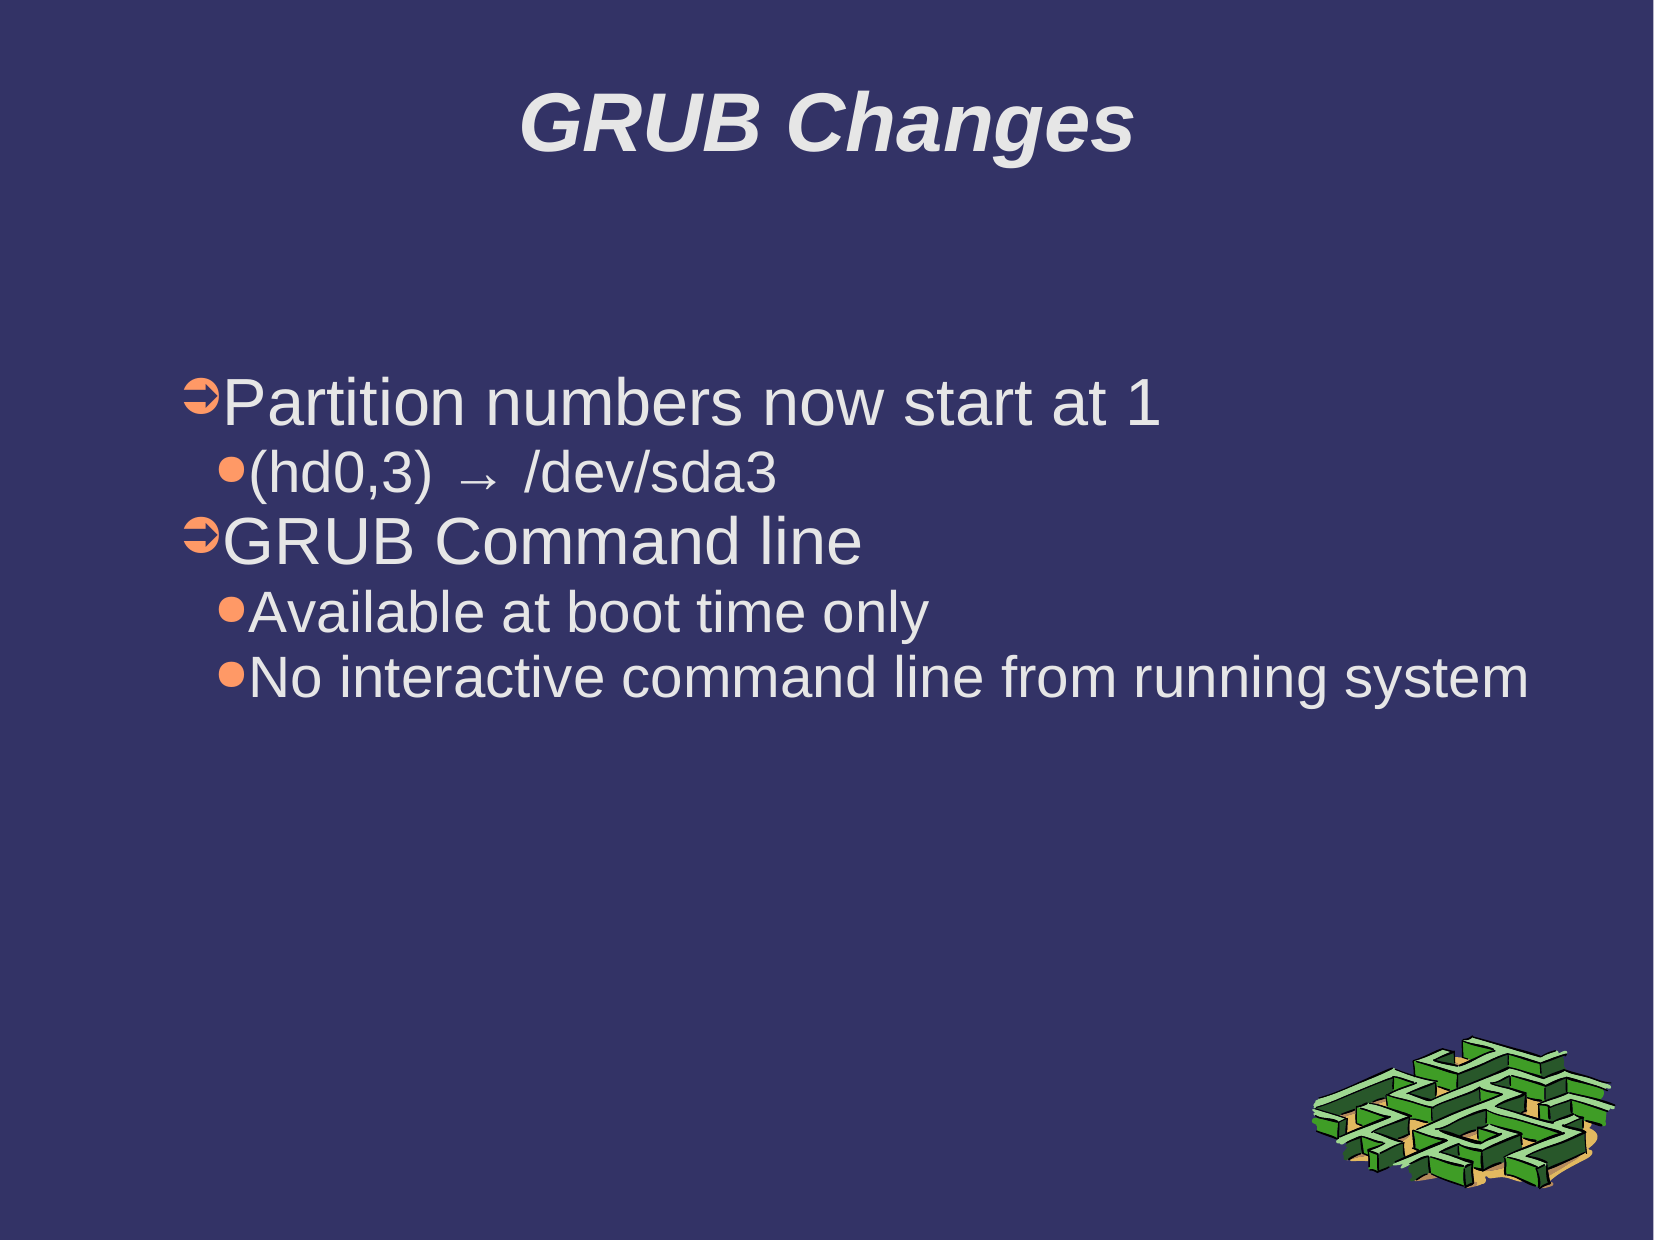

# GRUB Changes
Partition numbers now start at 1
(hd0,3) → /dev/sda3
GRUB Command line
Available at boot time only
No interactive command line from running system